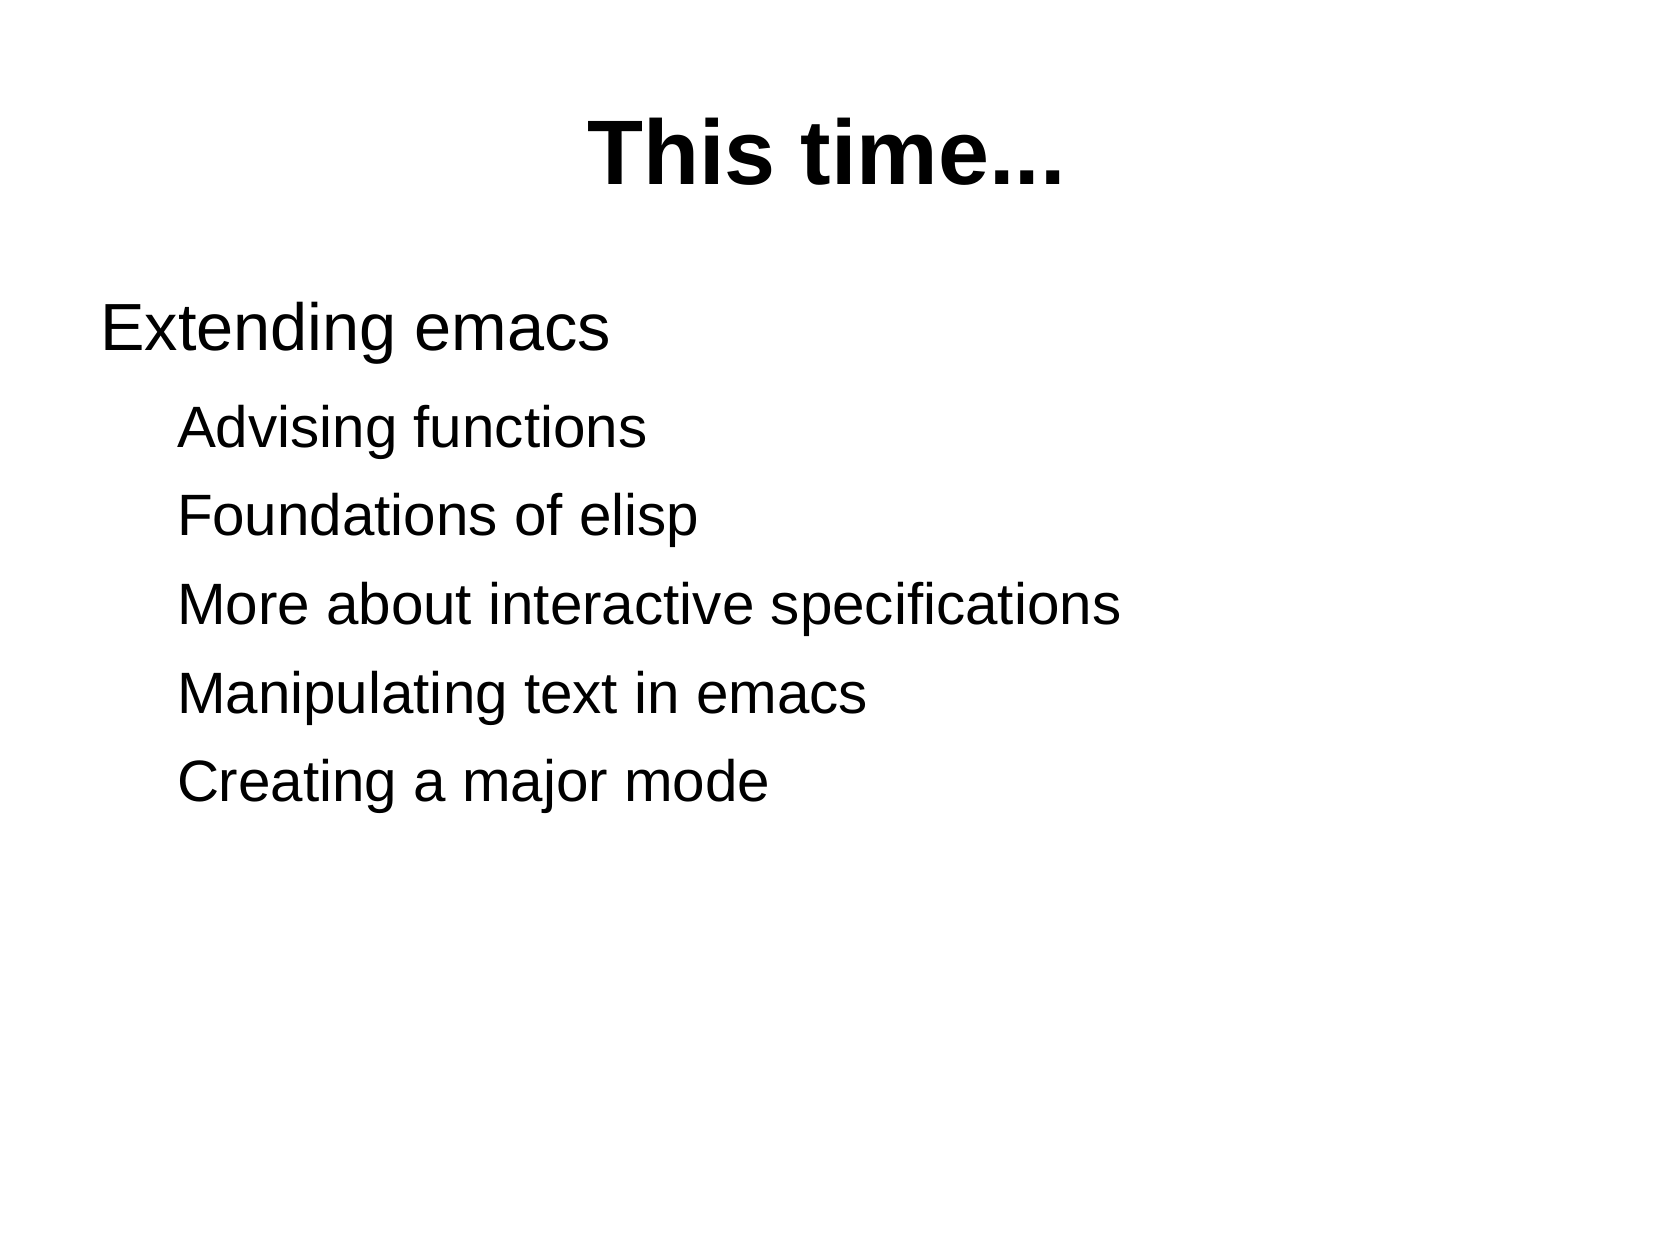

# This time...
Extending emacs
Advising functions
Foundations of elisp
More about interactive specifications
Manipulating text in emacs
Creating a major mode